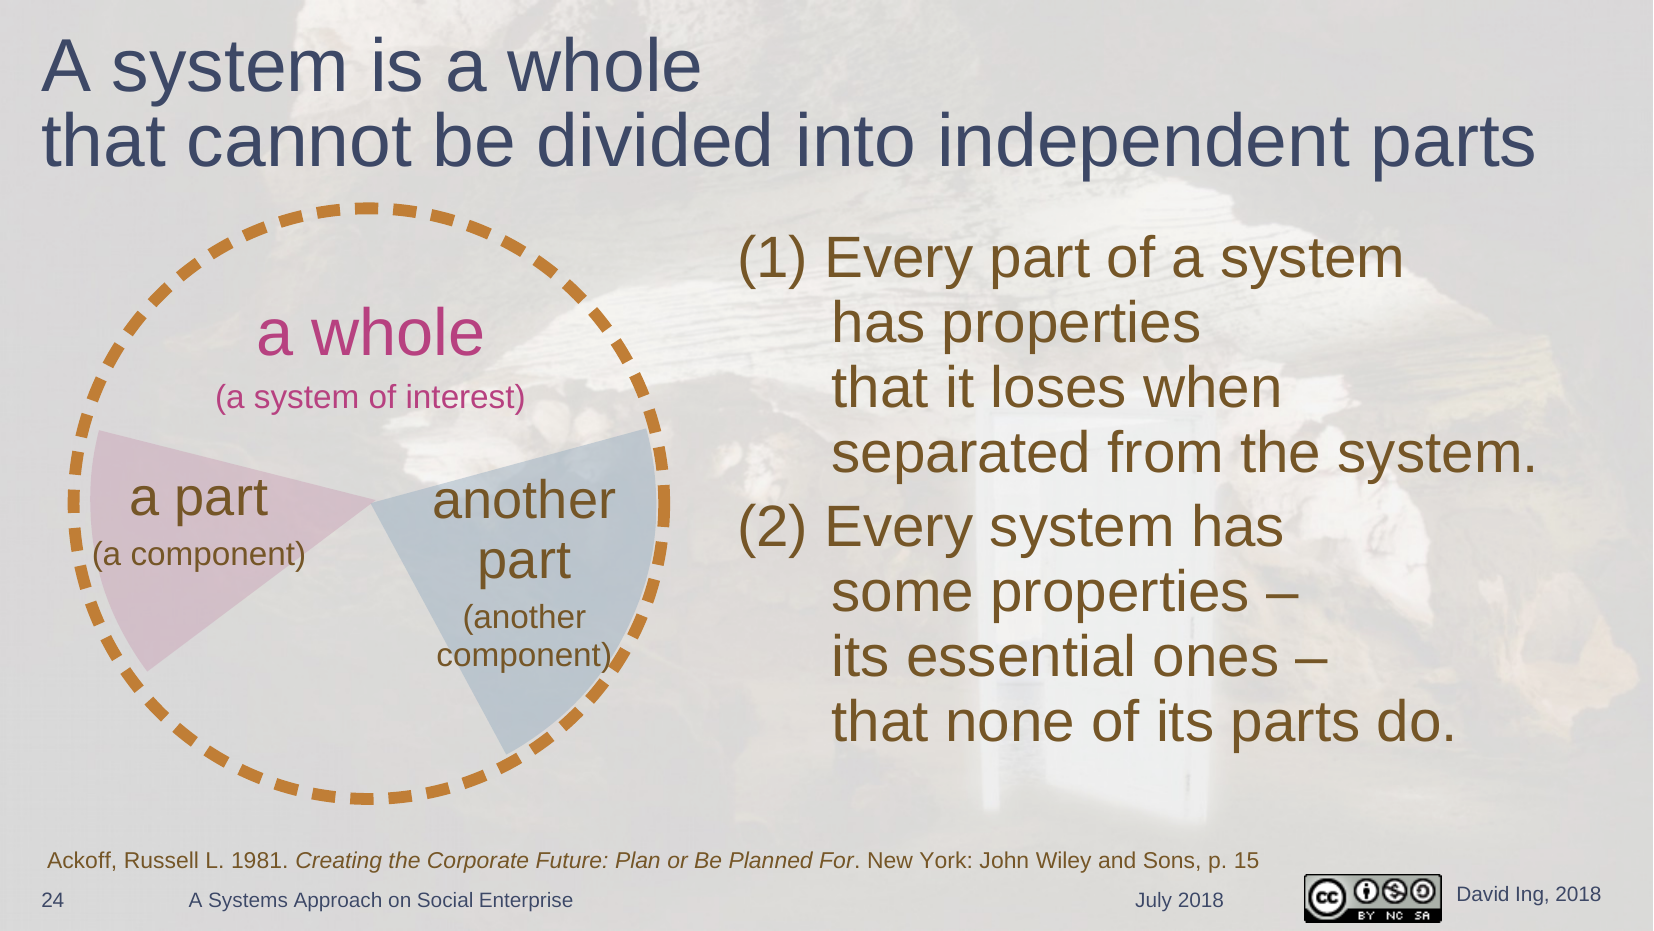

# A system is a whole that cannot be divided into independent parts
(1) Every part of a system
has properties
that it loses when
separated from the system.
(2) Every system has
some properties –
its essential ones –
that none of its parts do.
a whole
(a system of interest)
a part
(a component)
another part
(another component)
Ackoff, Russell L. 1981. Creating the Corporate Future: Plan or Be Planned For. New York: John Wiley and Sons, p. 15
A Systems Approach on Social Enterprise
July 2018